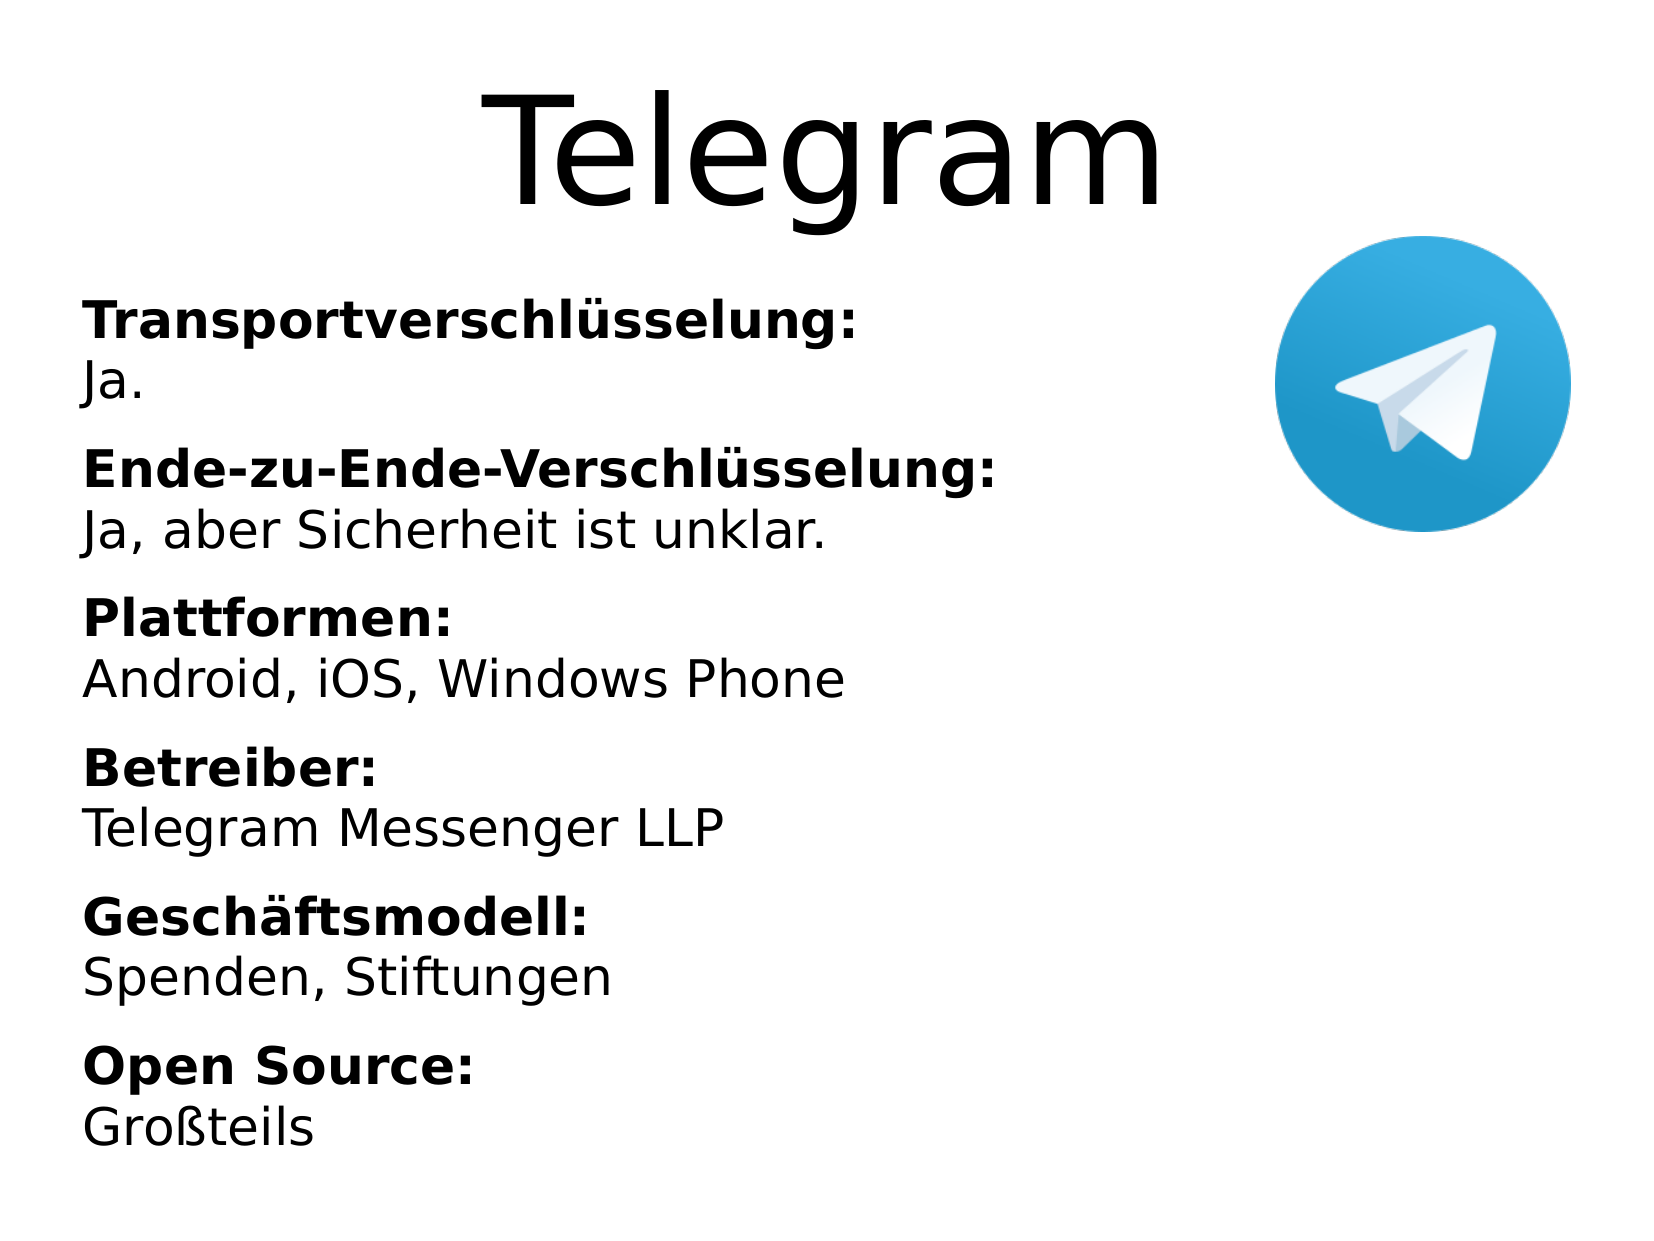

# Telegram
Transportverschlüsselung:
Ja.
Ende-zu-Ende-Verschlüsselung:
Ja, aber Sicherheit ist unklar.
Plattformen:
Android, iOS, Windows Phone
Betreiber:
Telegram Messenger LLP
Geschäftsmodell:
Spenden, Stiftungen
Open Source:
Großteils